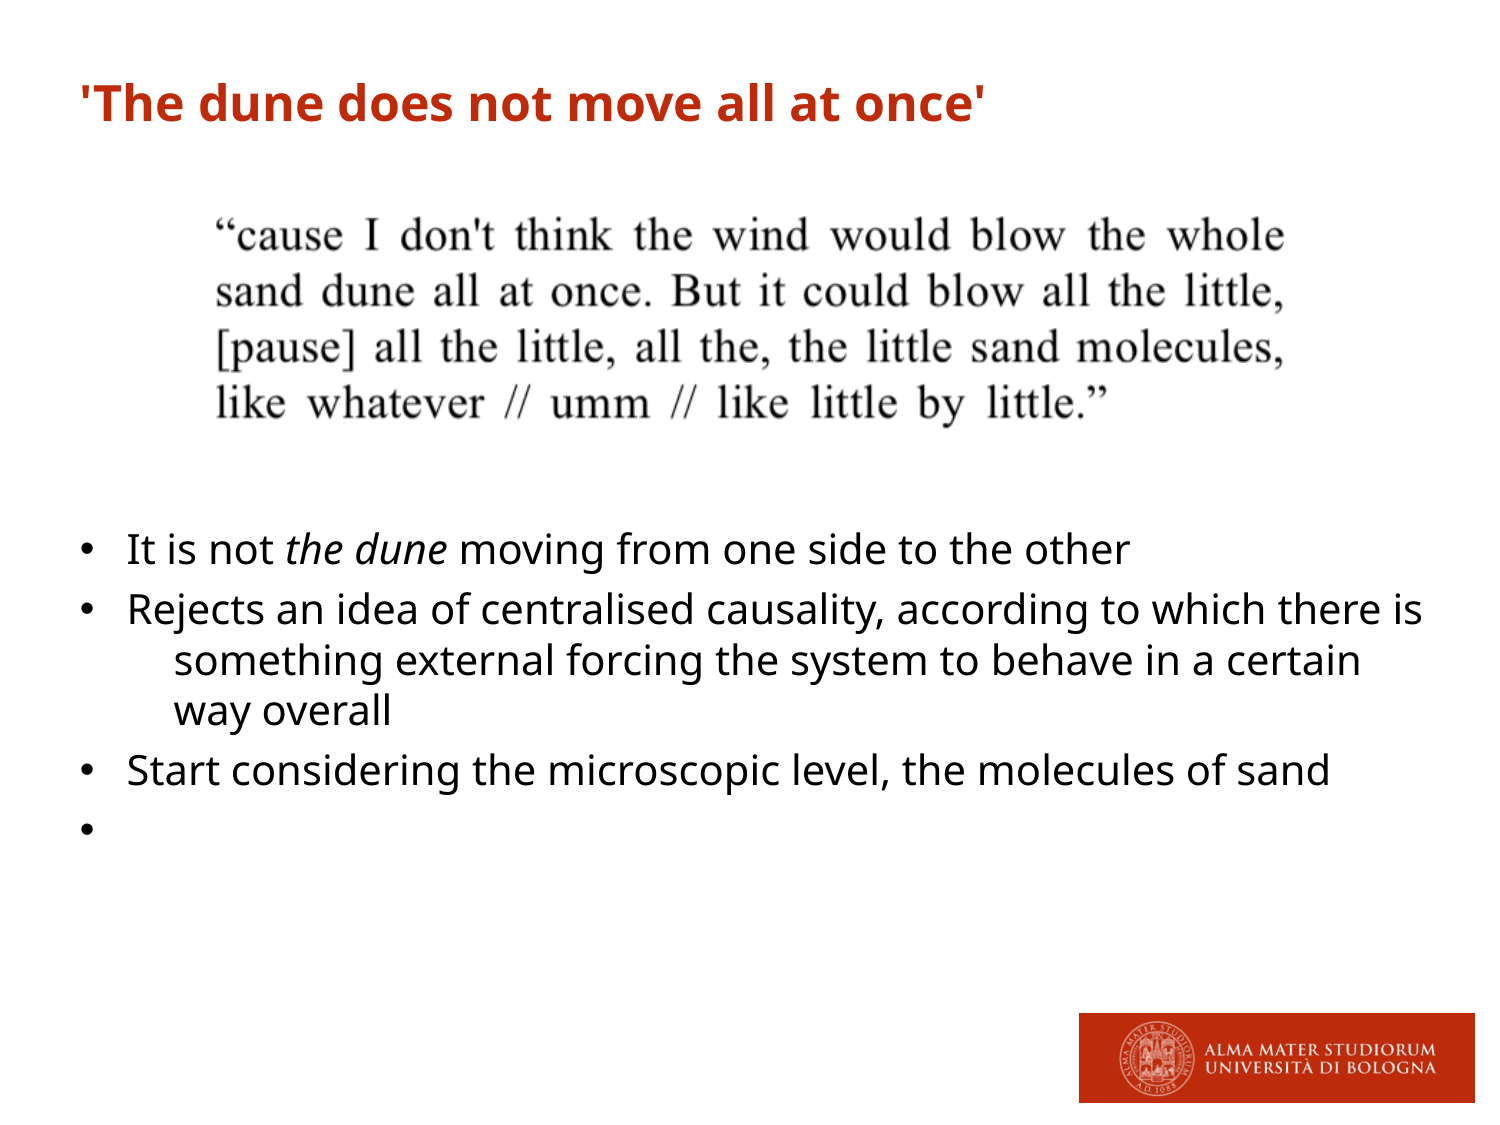

# 'The dune does not move all at once'
It is not the dune moving from one side to the other
Rejects an idea of centralised causality, according to which there is something external forcing the system to behave in a certain way overall
Start considering the microscopic level, the molecules of sand